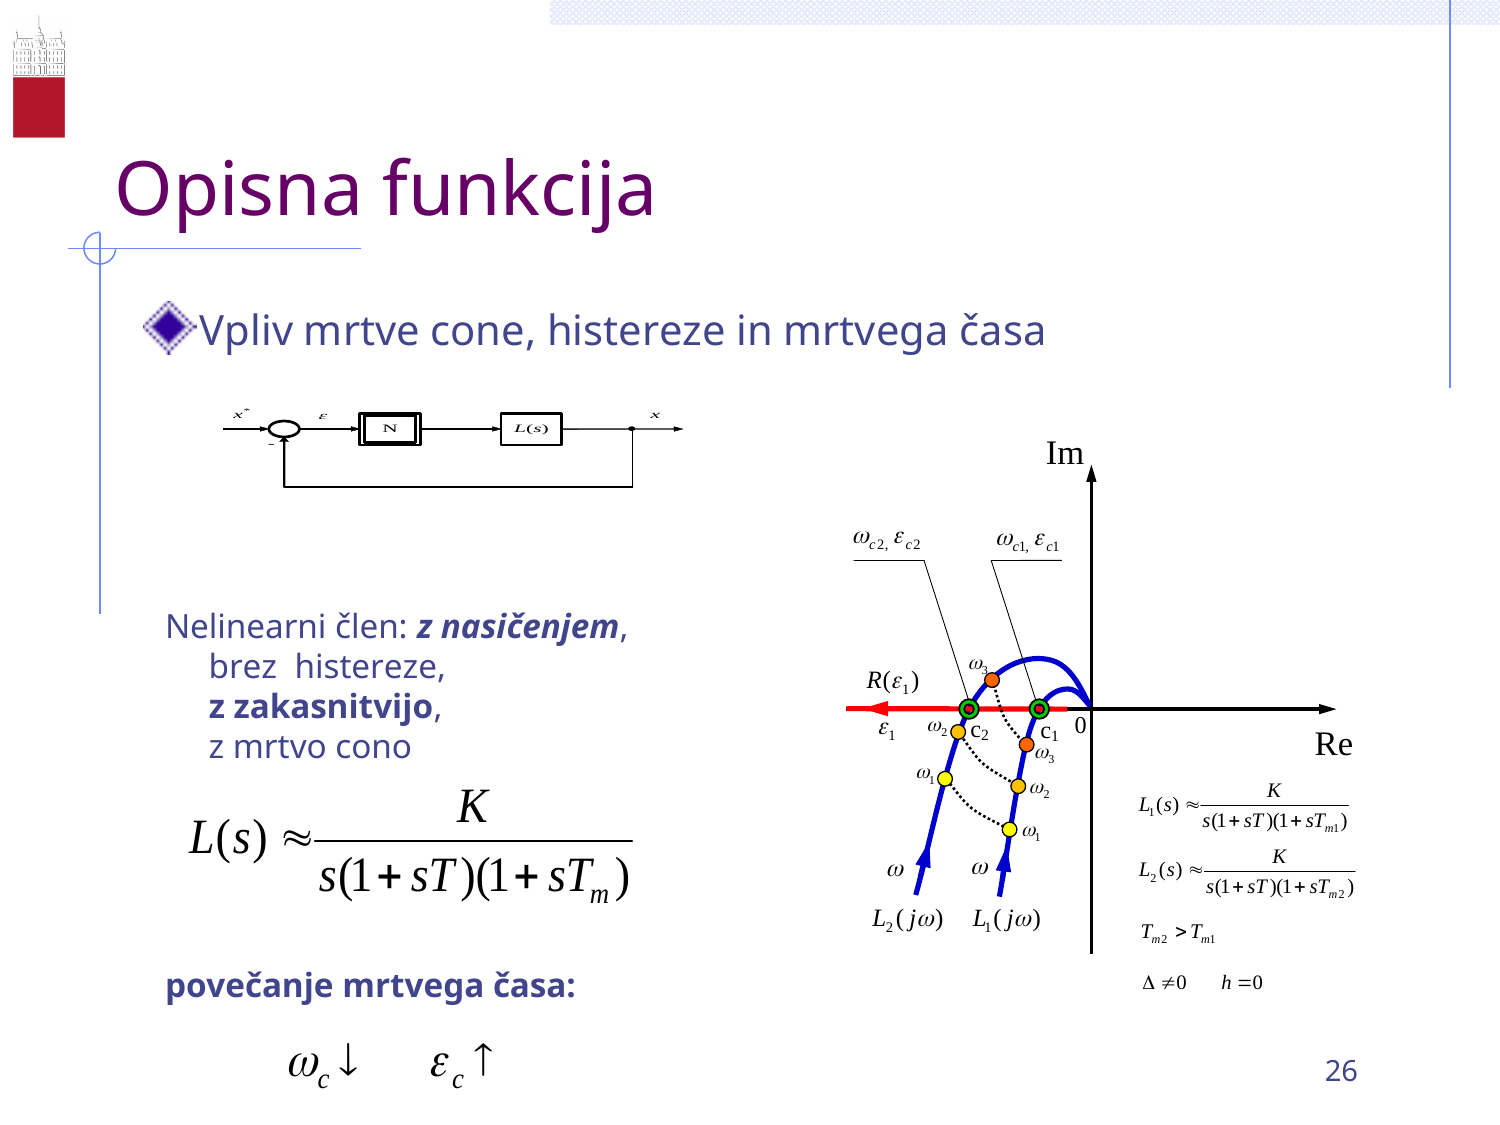

Opisna funkcija
# Vpliv mrtve cone, histereze in mrtvega časa
Nelinearni člen: z nasičenjem,
 brez histereze,
 z zakasnitvijo,
 z mrtvo cono
povečanje mrtvega časa: